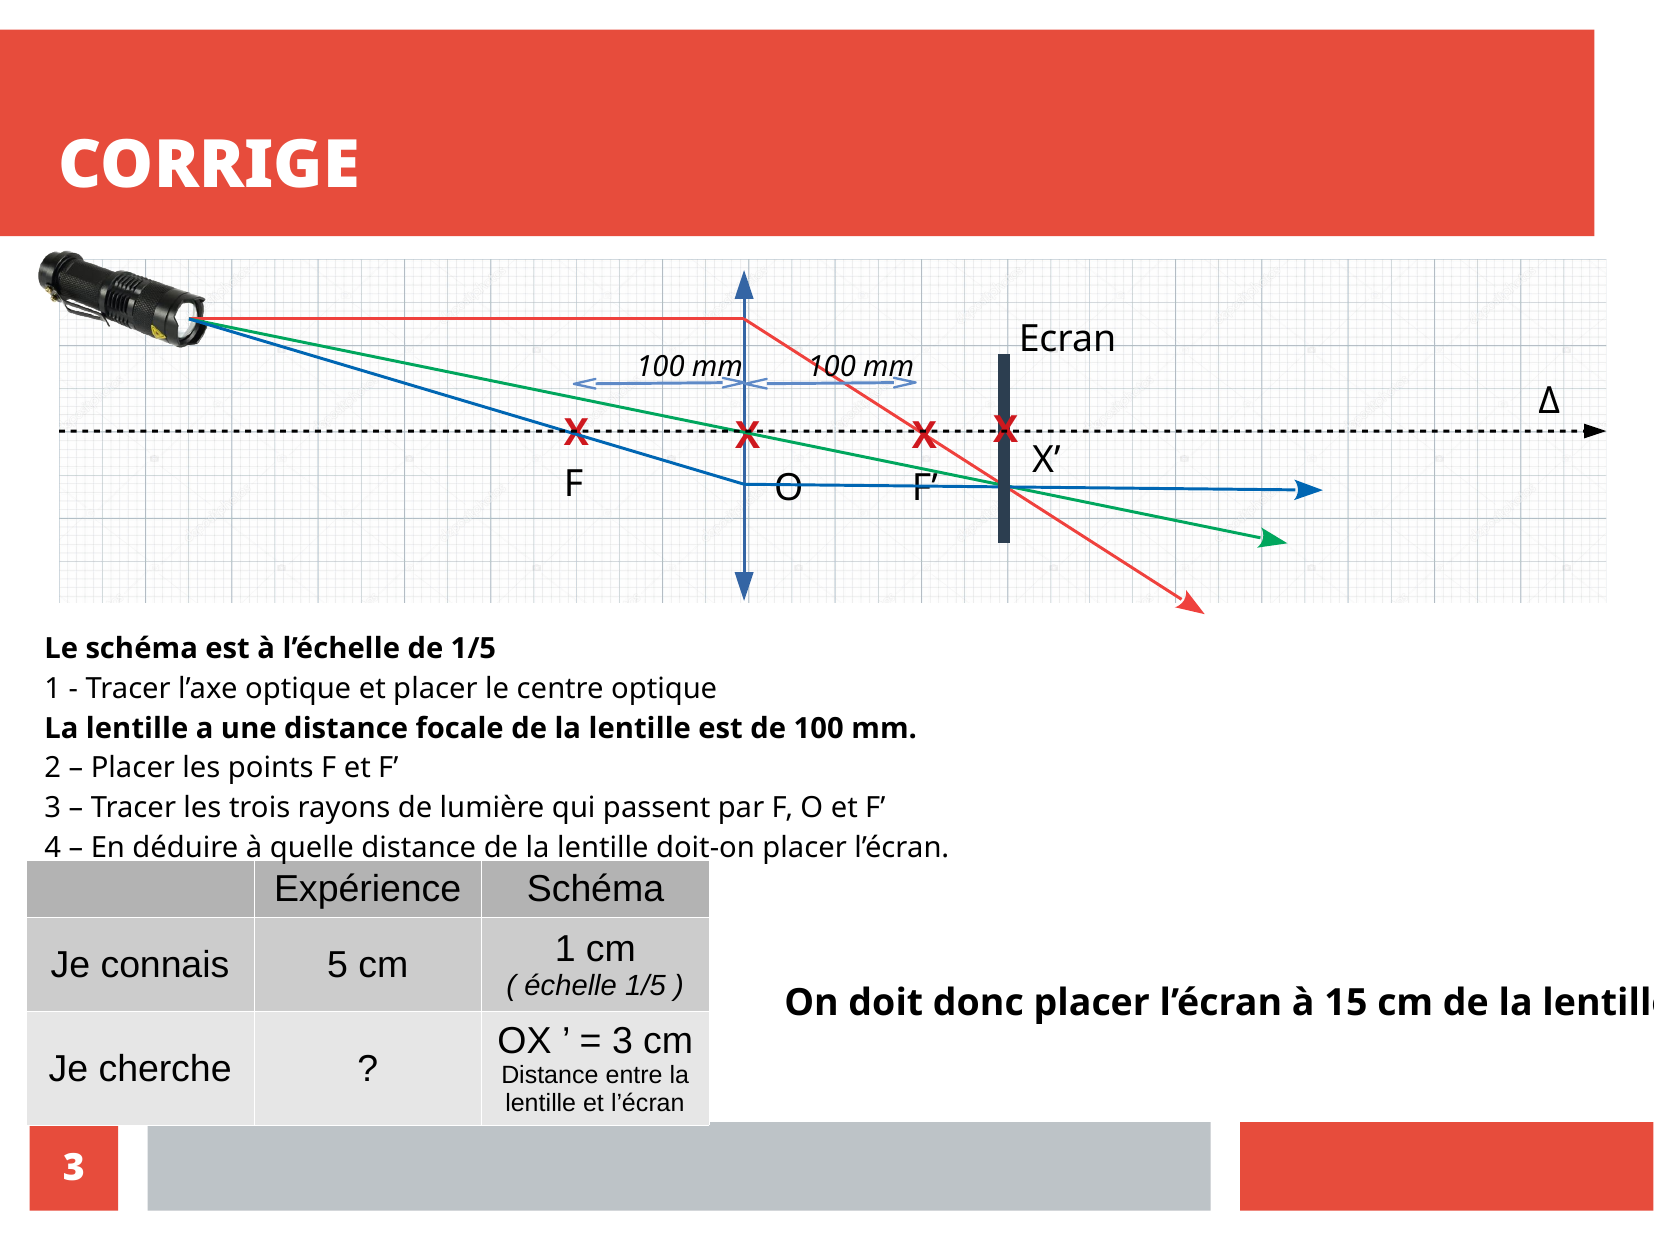

# CORRIGE
Ecran
100 mm
100 mm
Δ
X
F
X
 O
X
F’
X
 X’
Le schéma est à l’échelle de 1/5
1 - Tracer l’axe optique et placer le centre optique
La lentille a une distance focale de la lentille est de 100 mm.
2 – Placer les points F et F’
3 – Tracer les trois rayons de lumière qui passent par F, O et F’
4 – En déduire à quelle distance de la lentille doit-on placer l’écran.
| | Expérience | Schéma |
| --- | --- | --- |
| Je connais | 5 cm | 1 cm ( échelle 1/5 ) |
| Je cherche | ? | OX ’ = 3 cm Distance entre la lentille et l’écran |
On doit donc placer l’écran à 15 cm de la lentille.
3